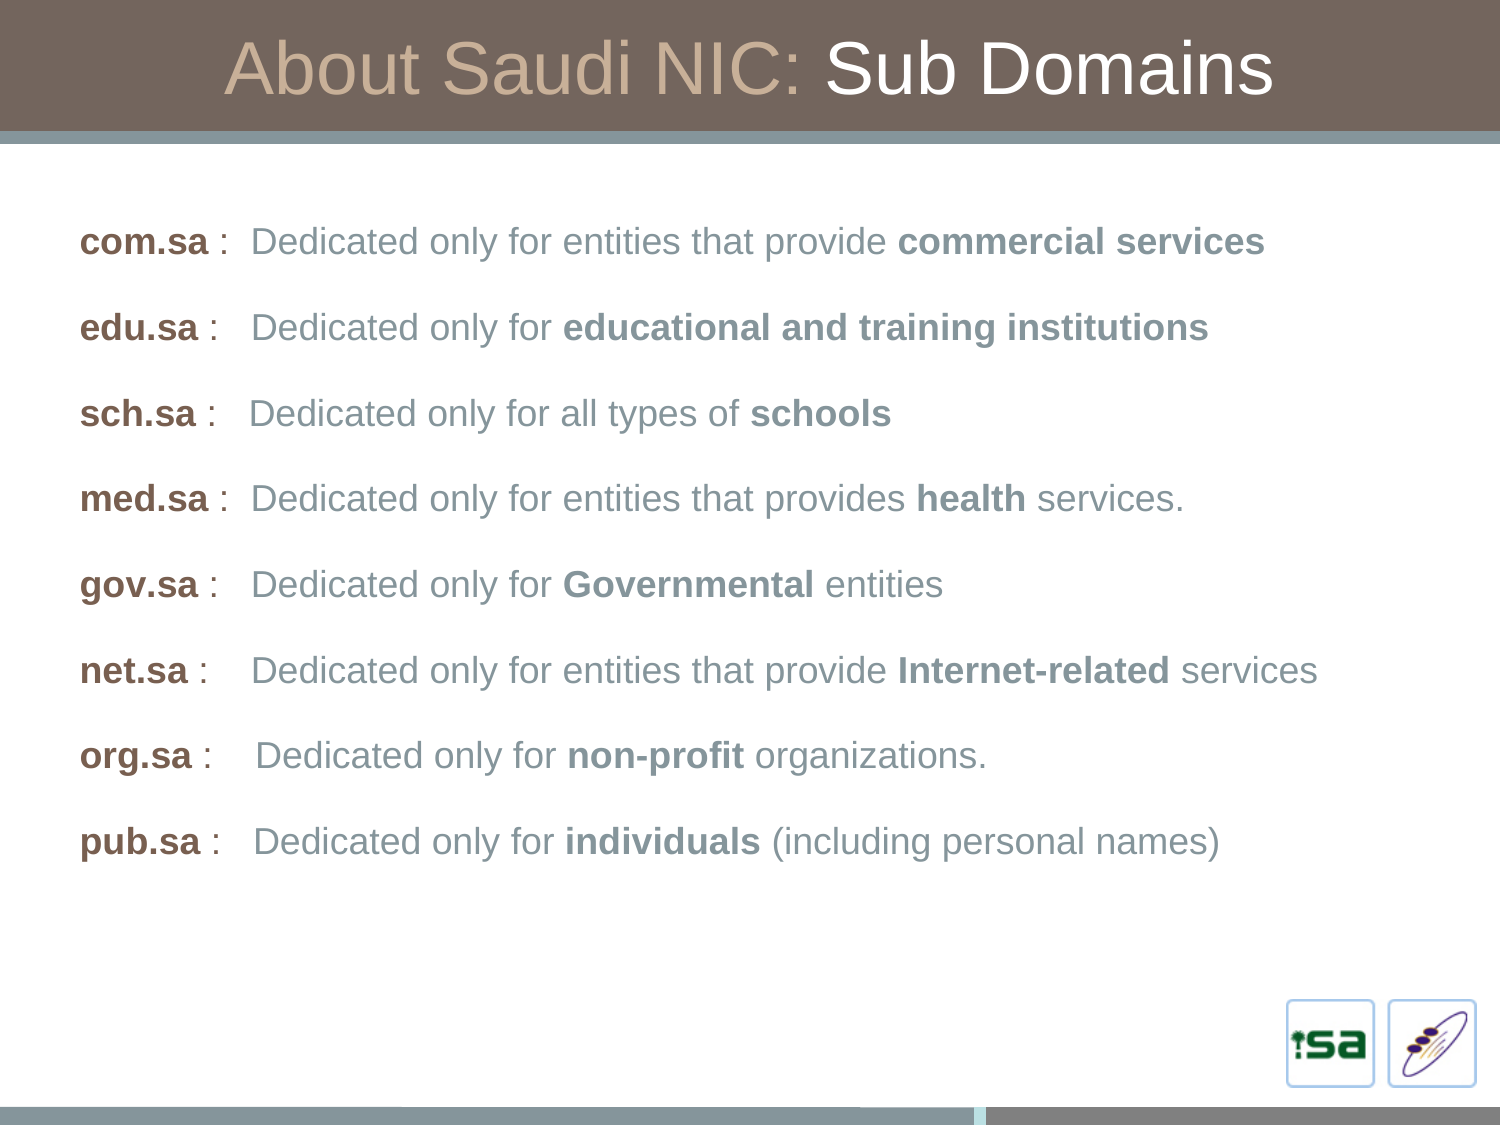

About Saudi NIC: Sub Domains
# com.sa : Dedicated only for entities that provide commercial services
edu.sa : Dedicated only for educational and training institutions
sch.sa : Dedicated only for all types of schools
med.sa :  Dedicated only for entities that provides health services.
gov.sa : Dedicated only for Governmental entities
net.sa : Dedicated only for entities that provide Internet-related services
org.sa : Dedicated only for non-profit organizations.
pub.sa : Dedicated only for individuals (including personal names)